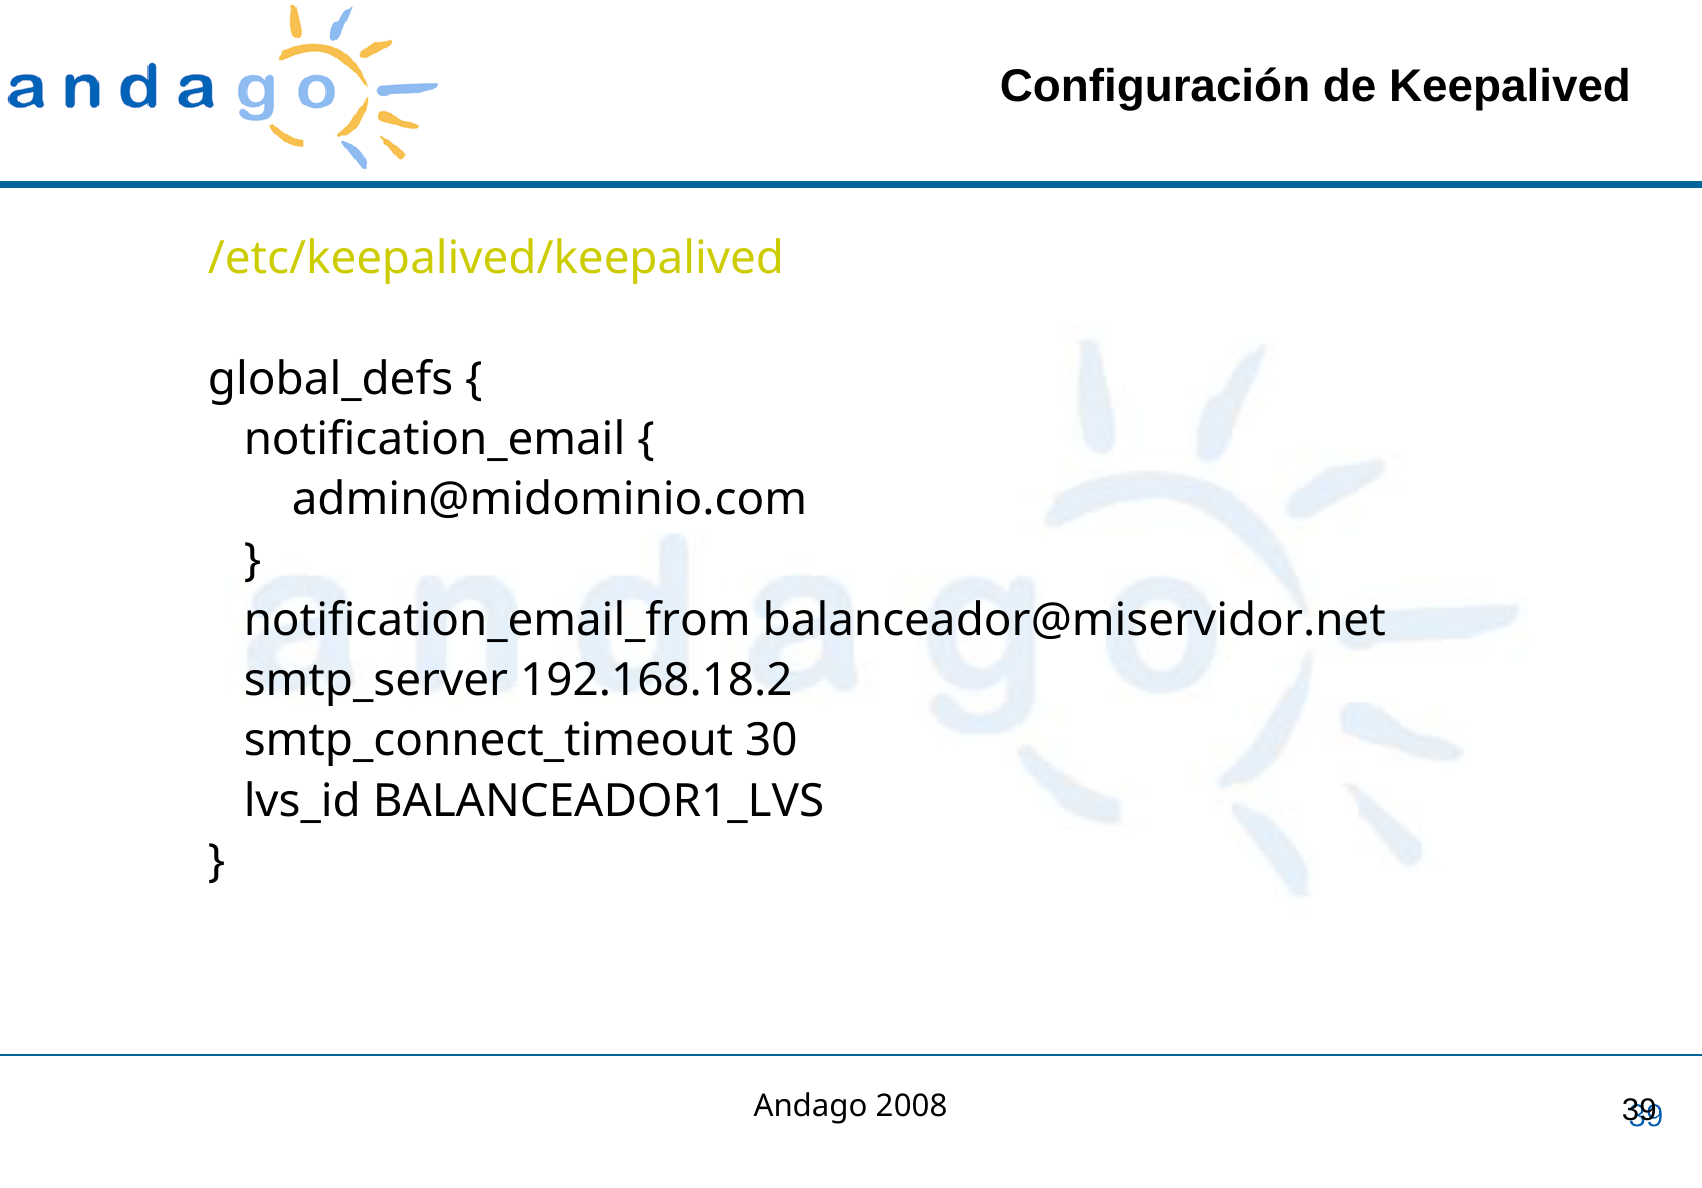

# Configuración de Keepalived
/etc/keepalived/keepalived
global_defs {
 notification_email {
 admin@midominio.com
 }
 notification_email_from balanceador@miservidor.net
 smtp_server 192.168.18.2
 smtp_connect_timeout 30
 lvs_id BALANCEADOR1_LVS
}